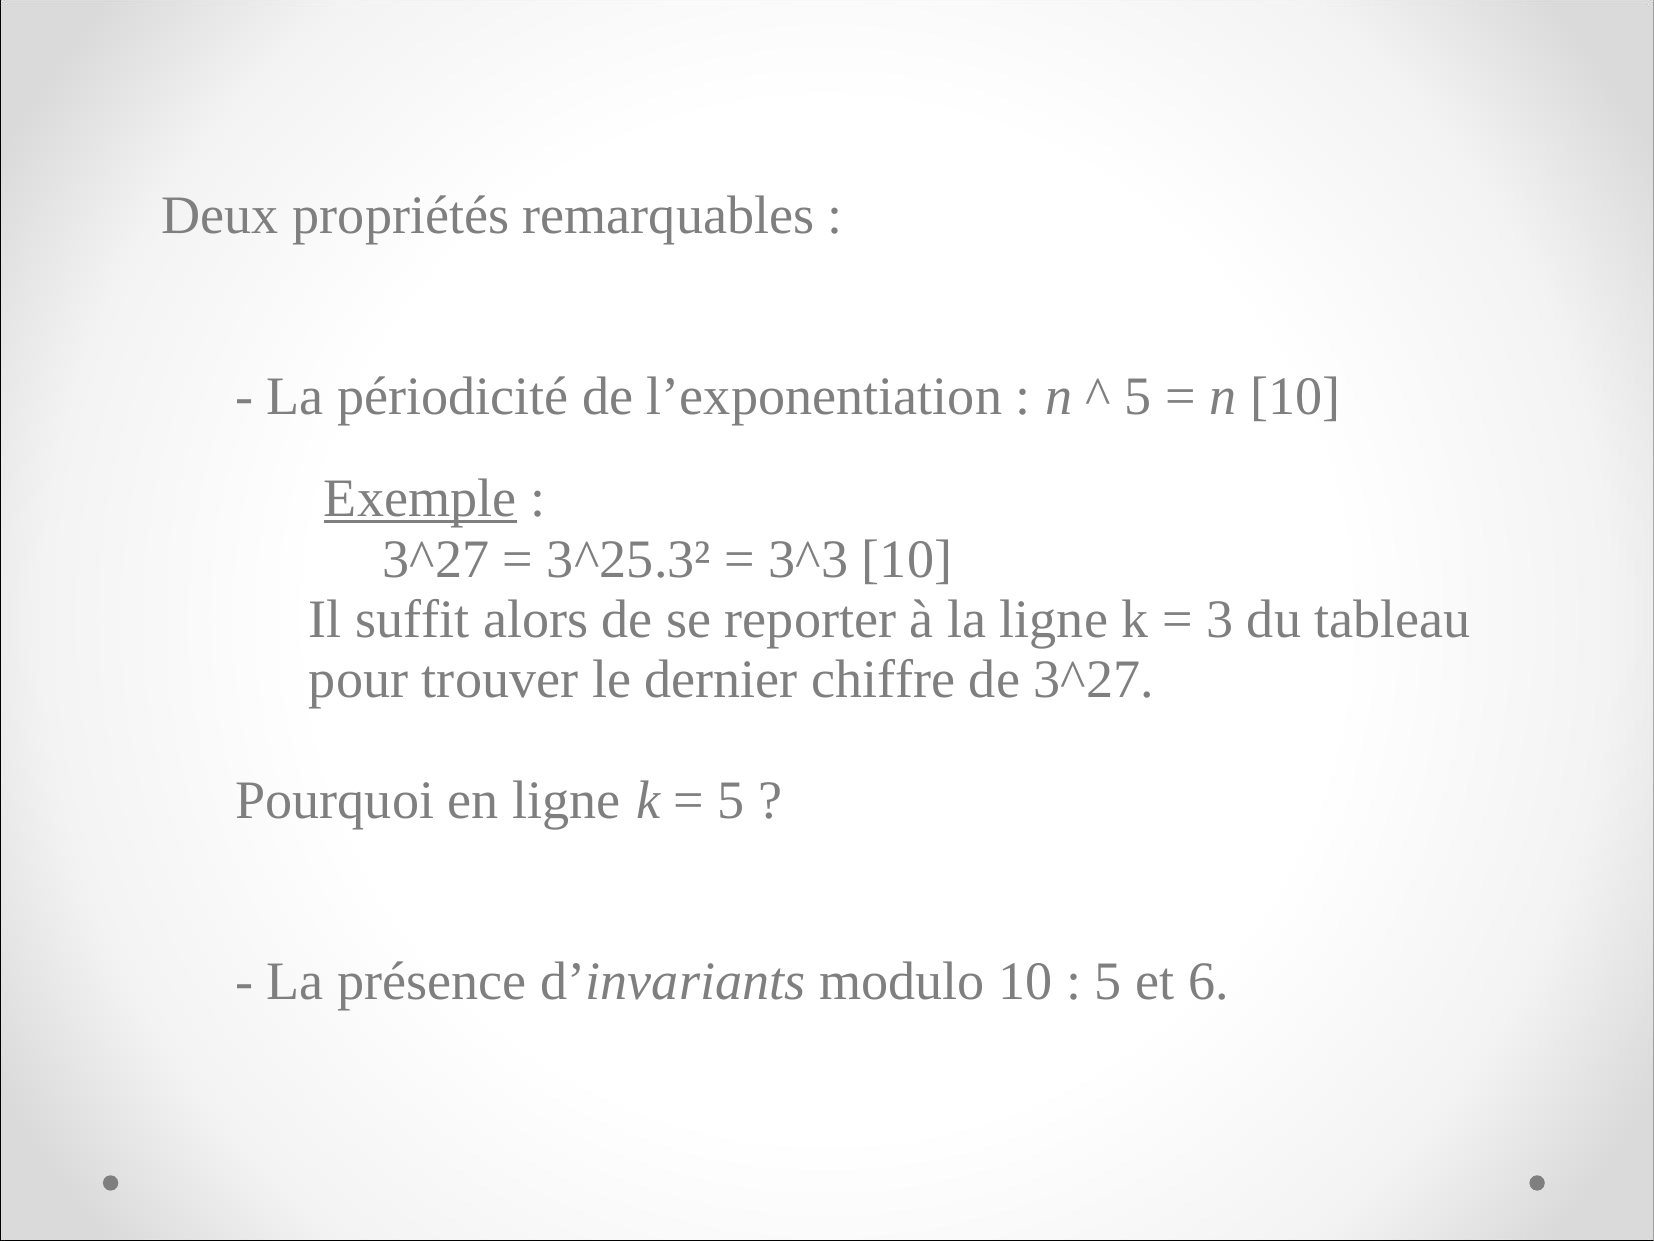

Deux propriétés remarquables :
	- La périodicité de l’exponentiation : n ^ 5 = n [10]
		 Exemple :
			3^27 = 3^25.3² = 3^3 [10]
		Il suffit alors de se reporter à la ligne k = 3 du tableau
		pour trouver le dernier chiffre de 3^27.
	Pourquoi en ligne k = 5 ?
	- La présence d’invariants modulo 10 : 5 et 6.